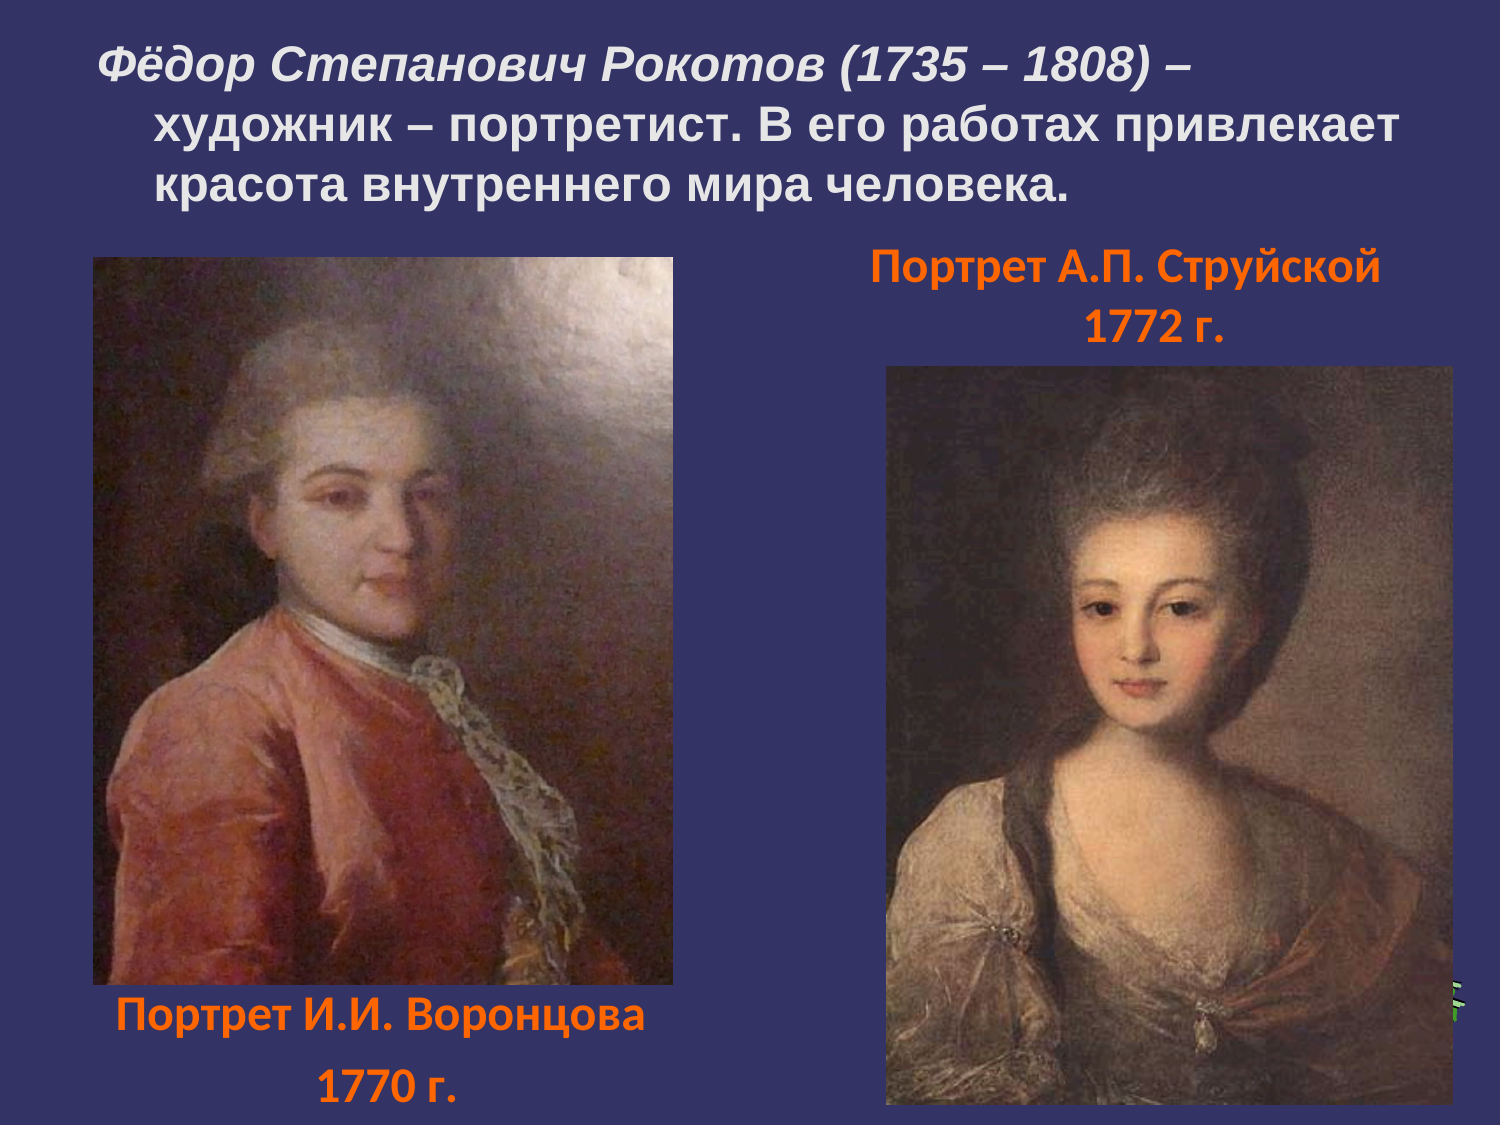

# Фёдор Степанович Рокотов (1735 – 1808) – художник – портретист. В его работах привлекает красота внутреннего мира человека.
Портрет А.П. Струйской 1772 г.
Портрет И.И. Воронцова
1770 г.